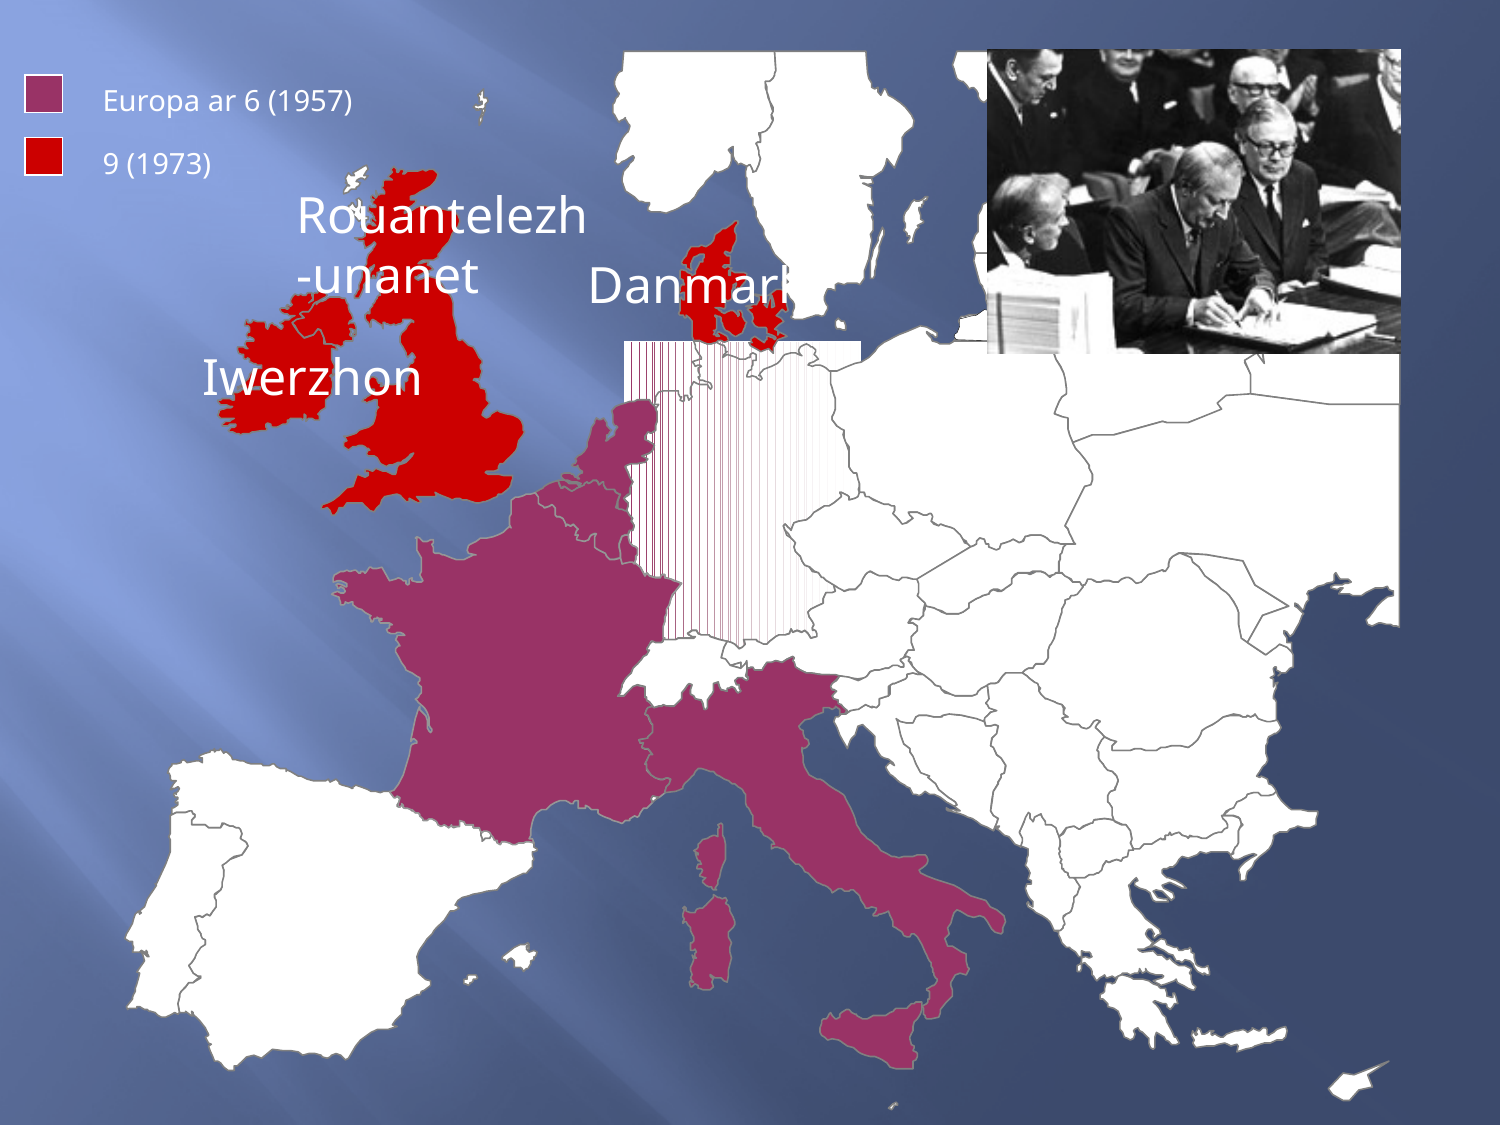

Europa ar 6 (1957)
9 (1973)
Rouantelezh-unanet
Danmark
Iwerzhon